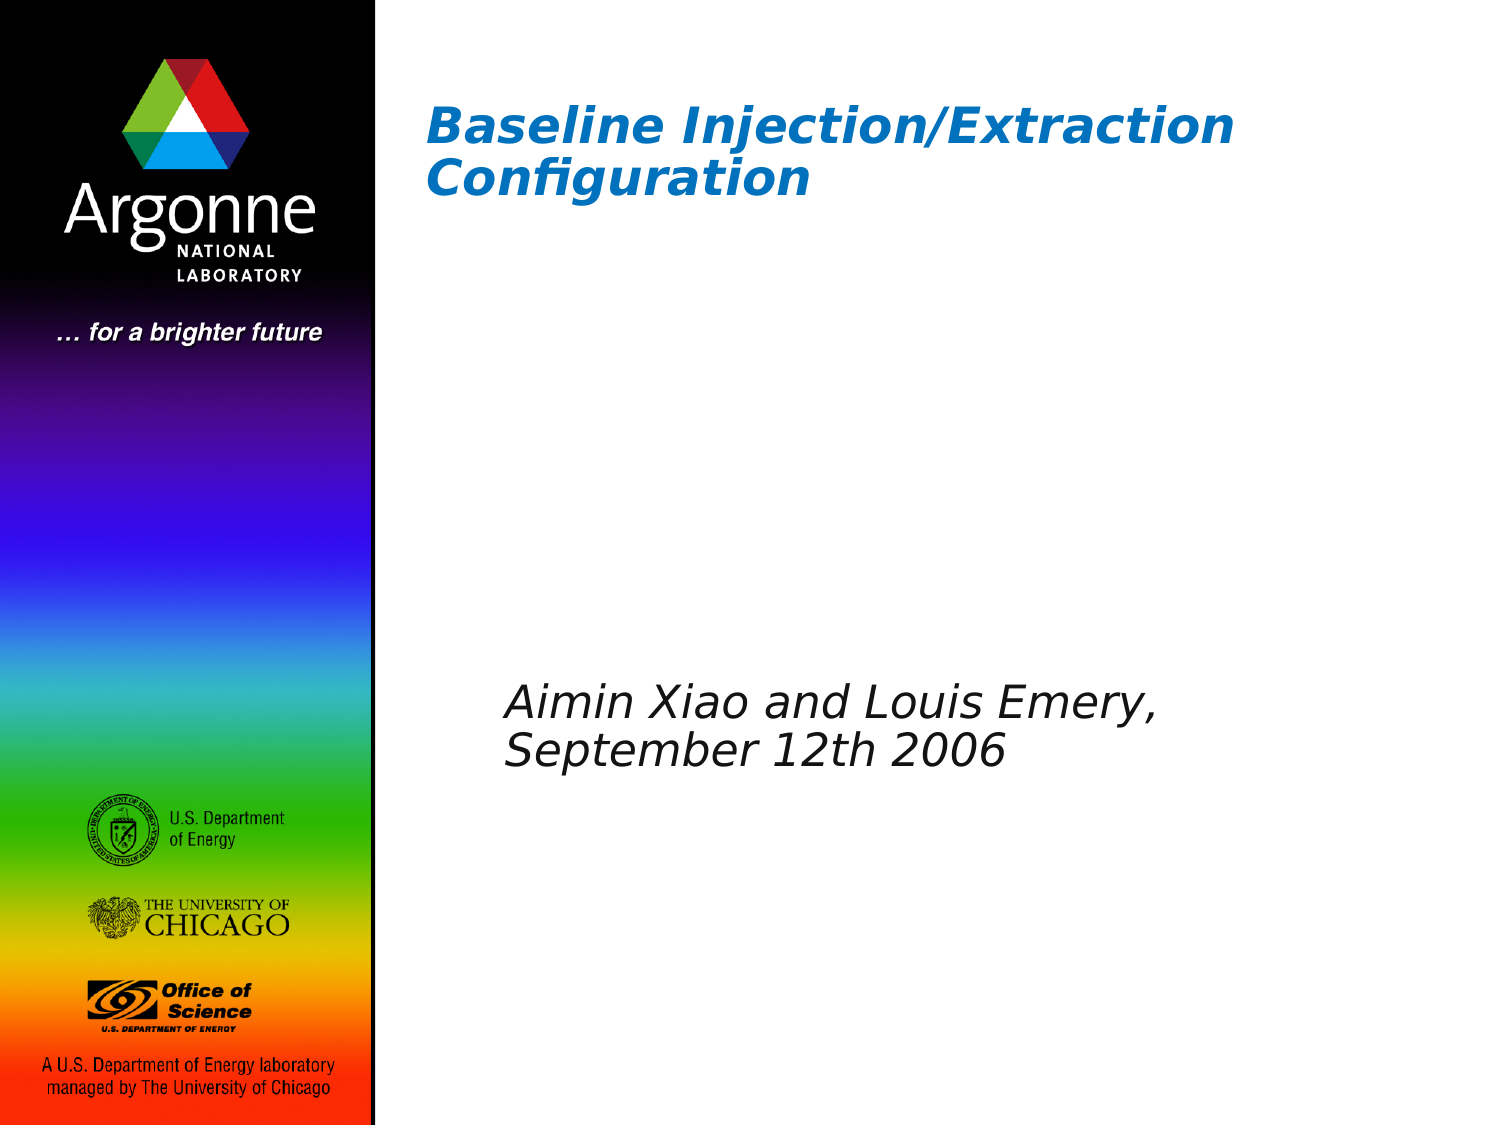

# Baseline Injection/Extraction Configuration
Aimin Xiao and Louis Emery, September 12th 2006